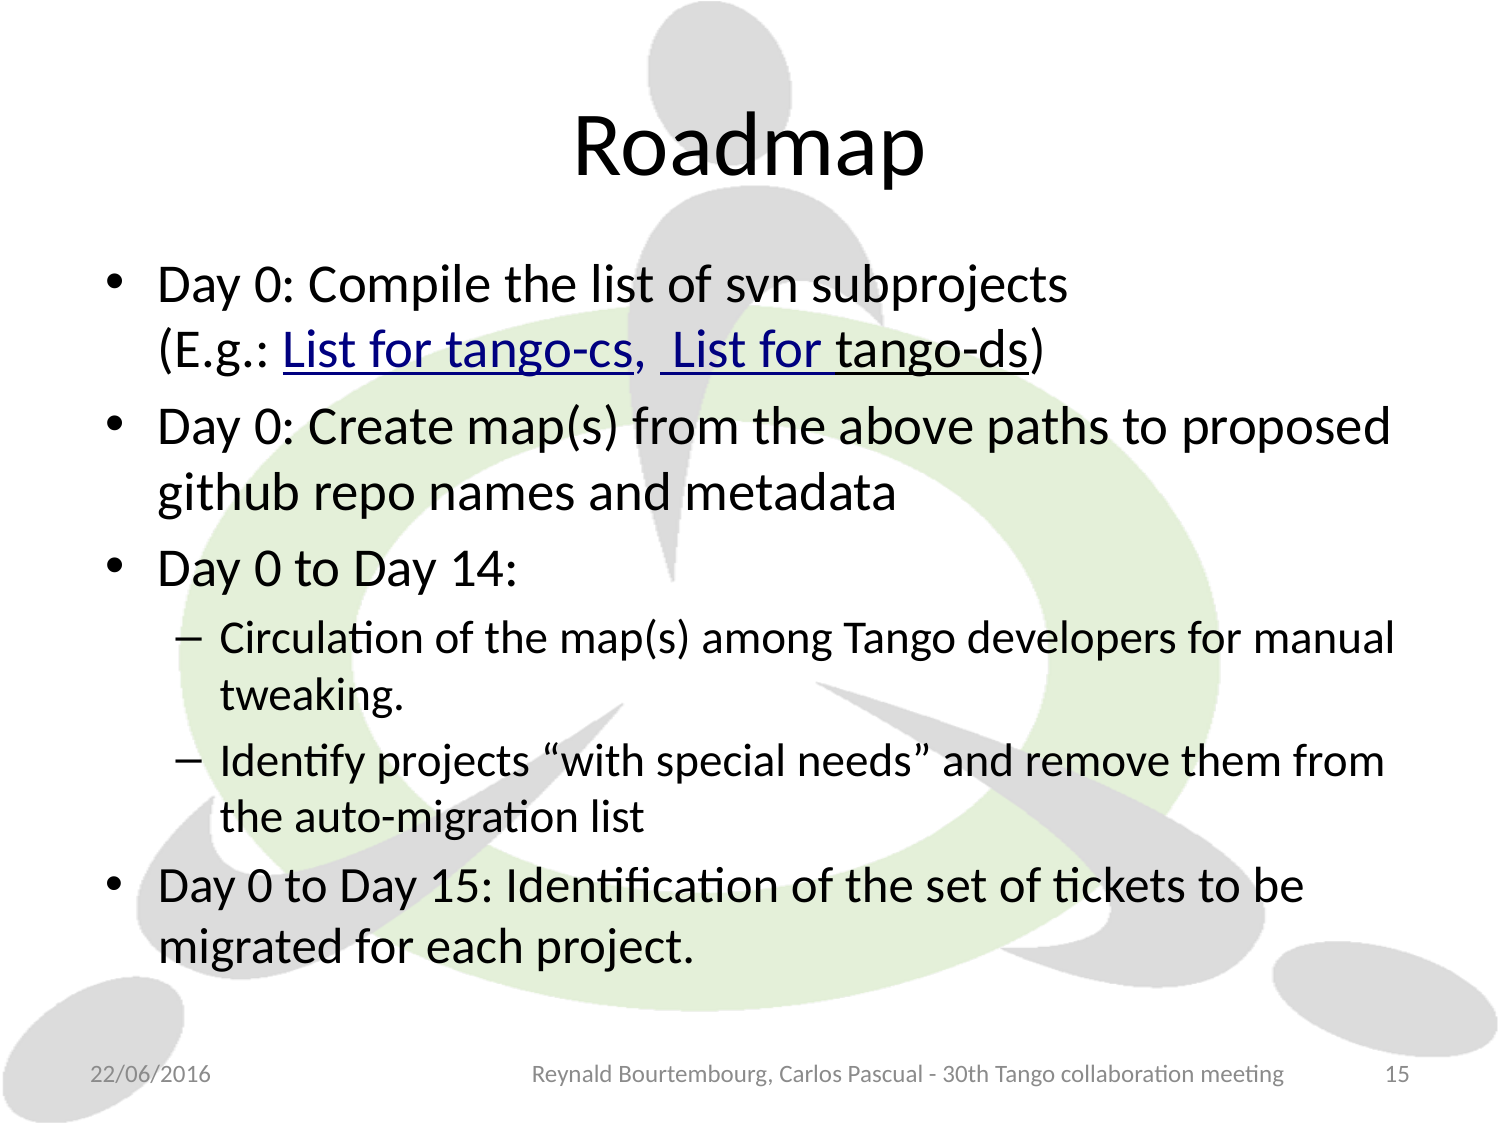

# Roadmap
Day 0: Compile the list of svn subprojects
(E.g.: List for tango-cs, List for tango-ds)
Day 0: Create map(s) from the above paths to proposed github repo names and metadata
Day 0 to Day 14:
Circulation of the map(s) among Tango developers for manual tweaking.
Identify projects “with special needs” and remove them from the auto-migration list
Day 0 to Day 15: Identification of the set of tickets to be migrated for each project.
22/06/2016
Reynald Bourtembourg, Carlos Pascual - 30th Tango collaboration meeting